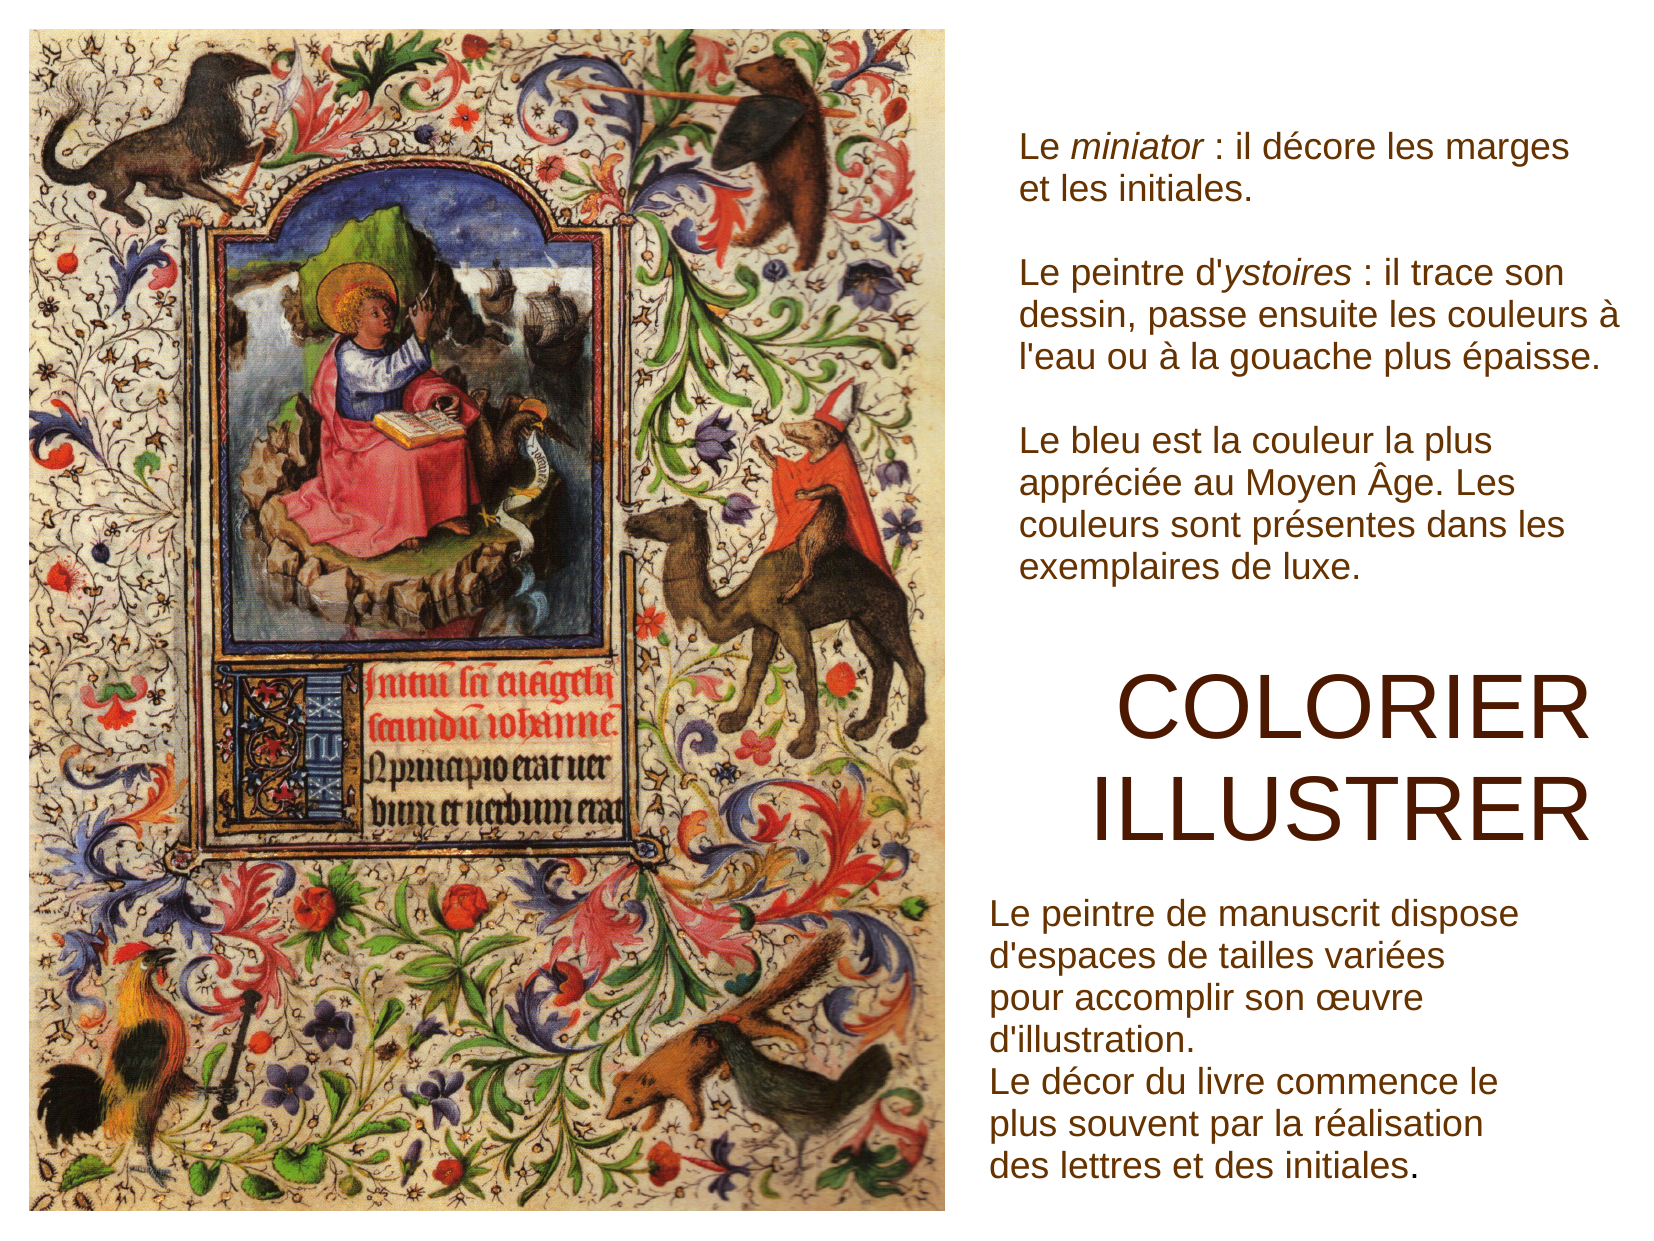

# COLORIER ILLUSTRER
Le miniator : il décore les marges
et les initiales.
Le peintre d'ystoires : il trace son
dessin, passe ensuite les couleurs à
l'eau ou à la gouache plus épaisse.
Le bleu est la couleur la plus
appréciée au Moyen Âge. Les
couleurs sont présentes dans les
exemplaires de luxe.
Le peintre de manuscrit dispose
d'espaces de tailles variées
pour accomplir son œuvre
d'illustration.
Le décor du livre commence le
plus souvent par la réalisation
des lettres et des initiales.